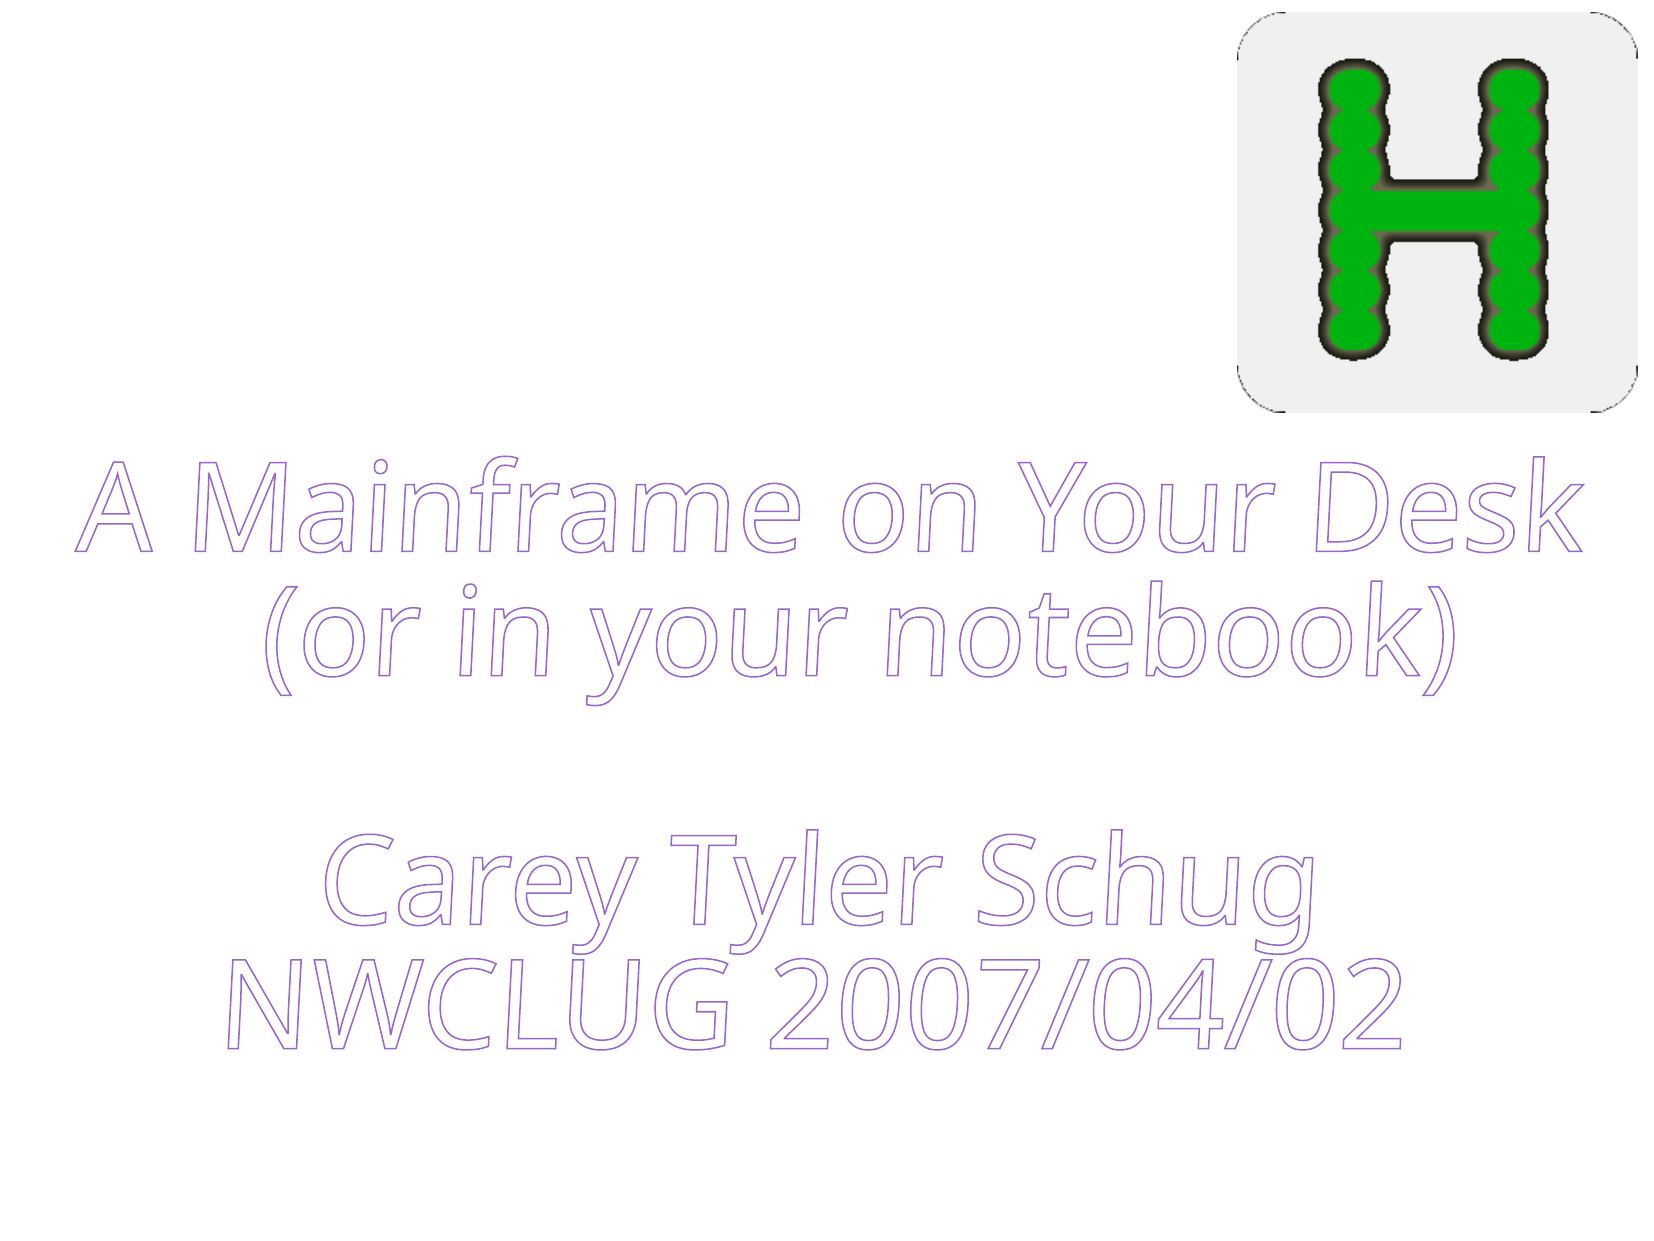

A Mainframe on Your Desk
 (or in your notebook)
Carey Tyler Schug
NWCLUG 2007/04/02